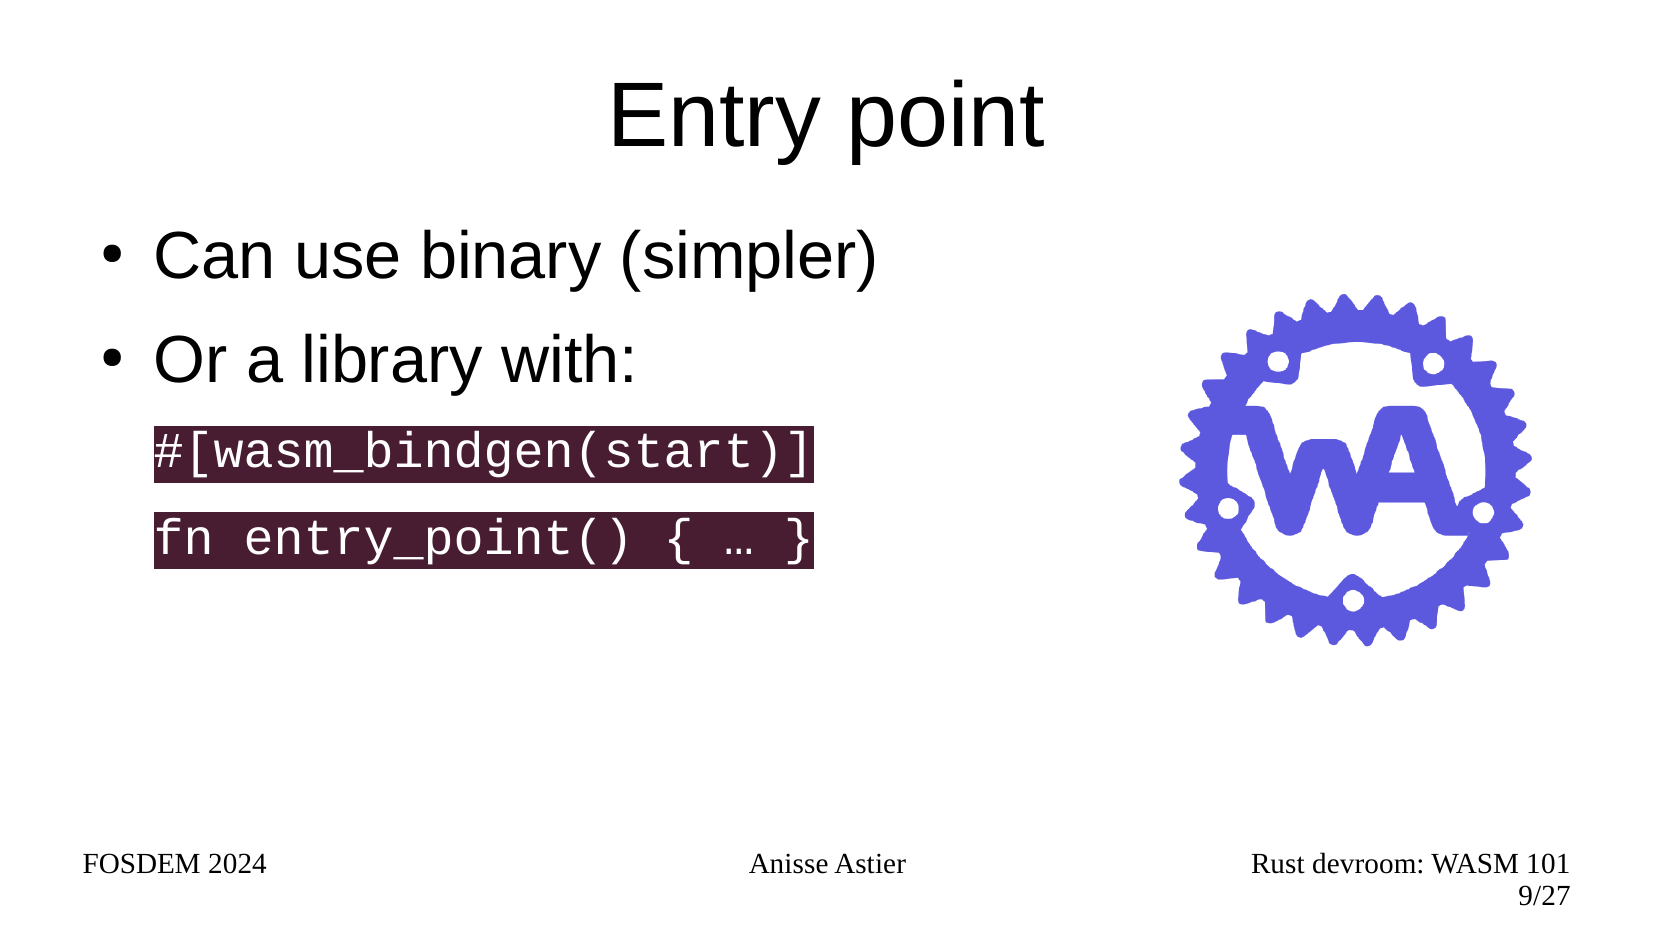

# Entry point
Can use binary (simpler)
Or a library with:
#[wasm_bindgen(start)]
fn entry_point() { … }
9